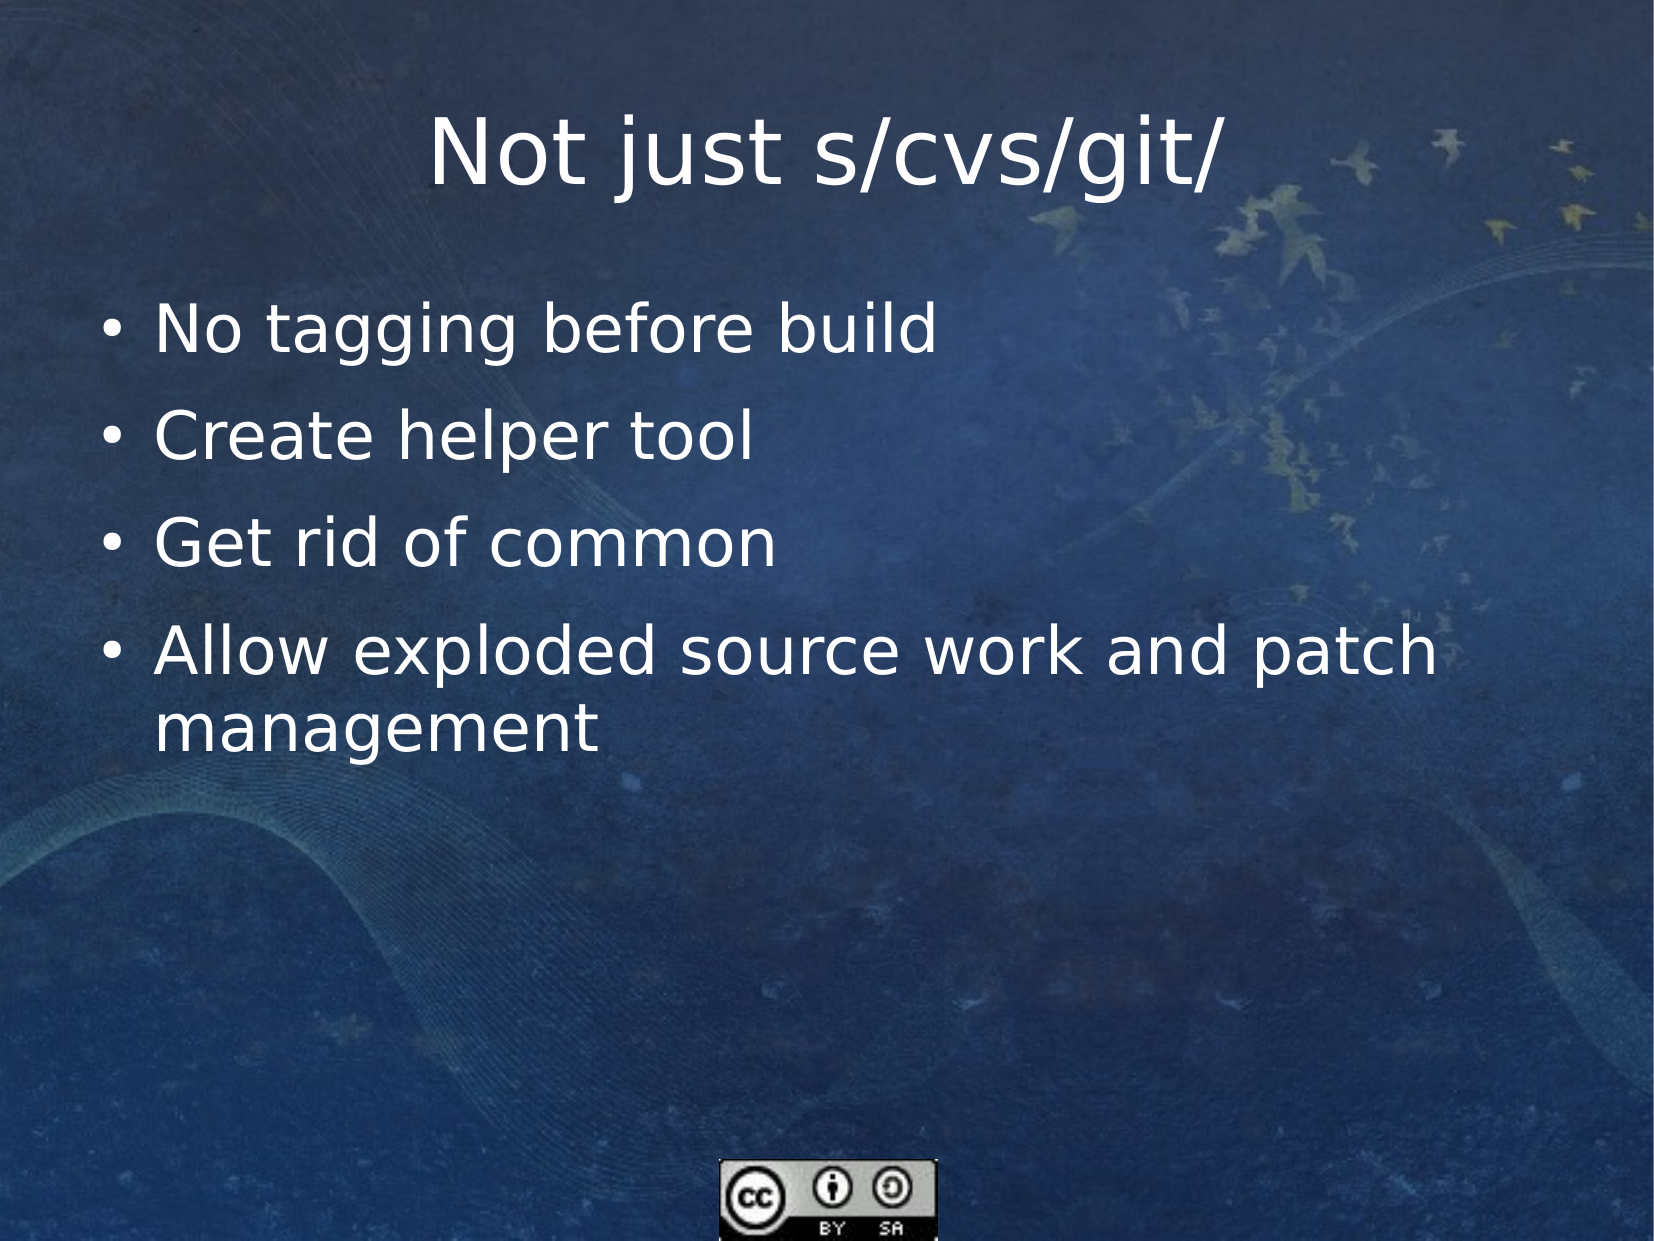

# Not just s/cvs/git/
No tagging before build
Create helper tool
Get rid of common
Allow exploded source work and patch management